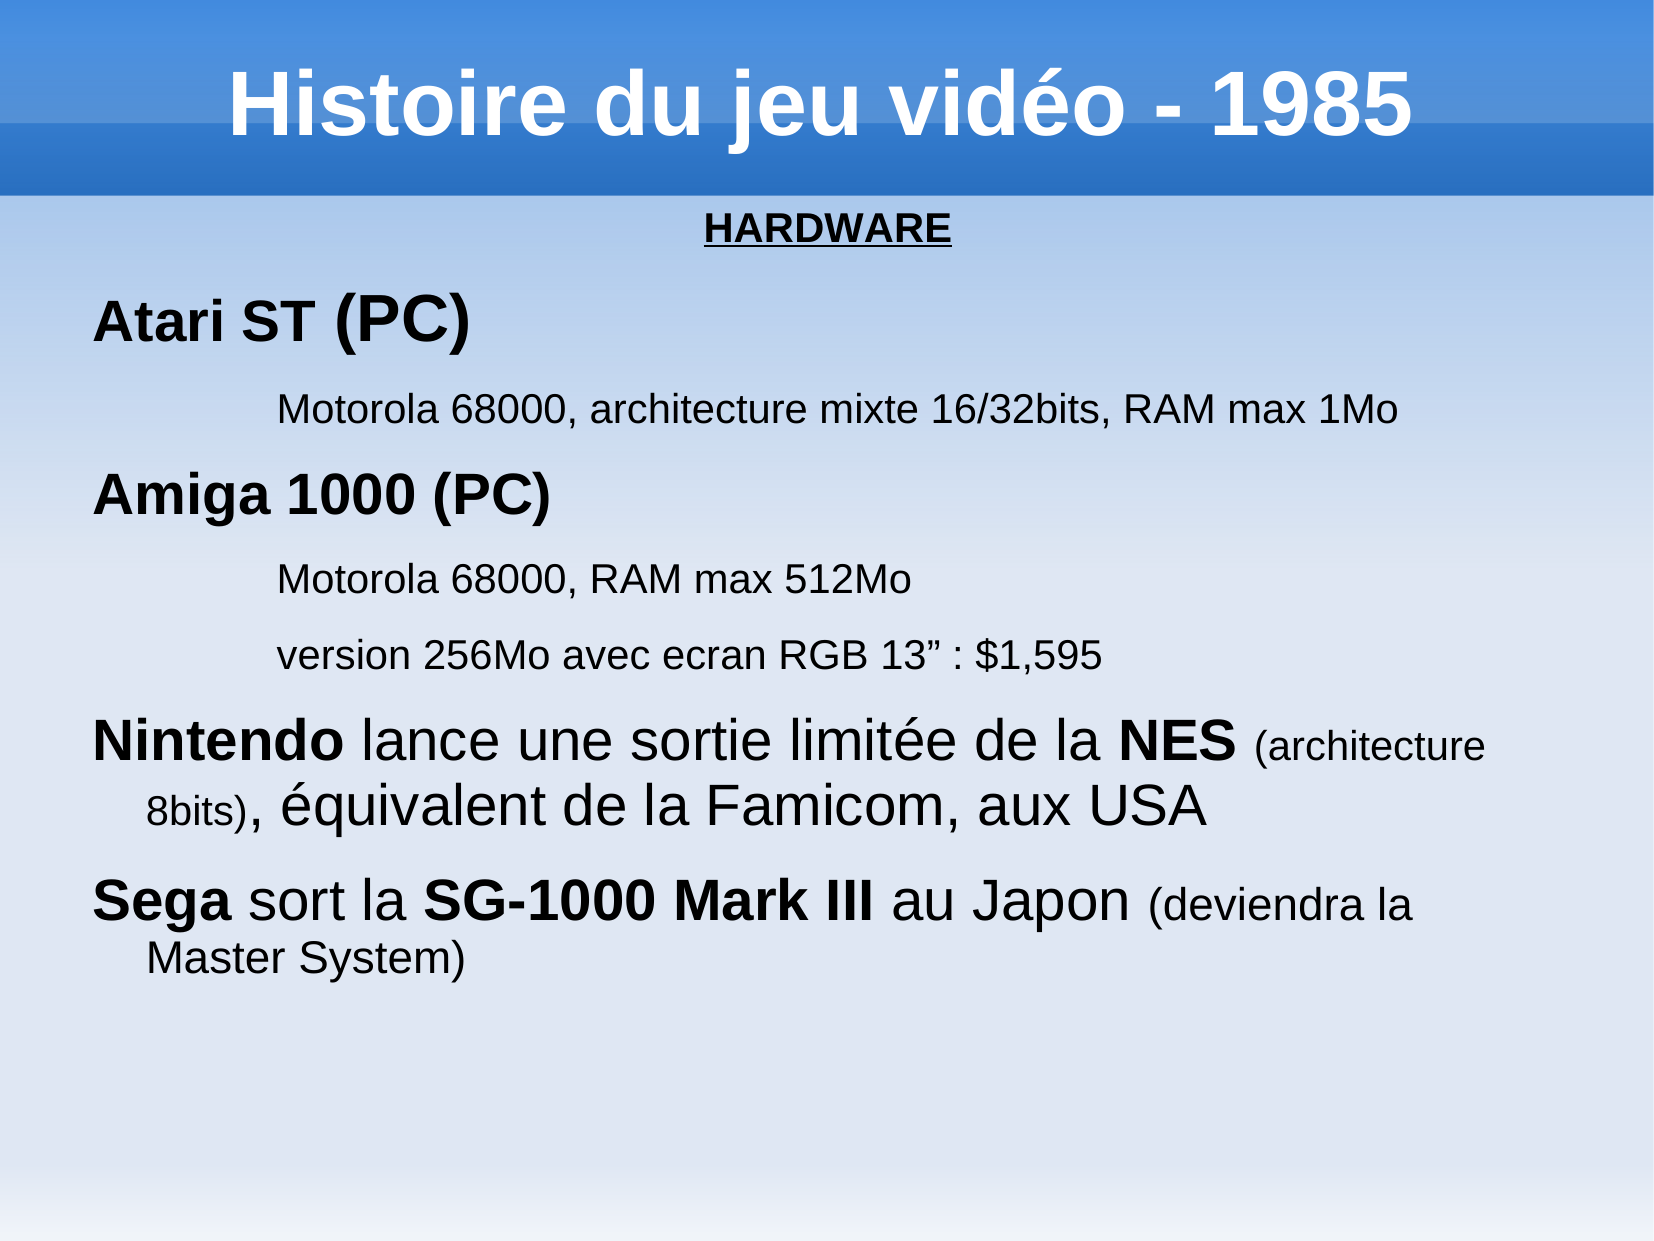

# Histoire du jeu vidéo - 1985
HARDWARE
Atari ST (PC)
 Motorola 68000, architecture mixte 16/32bits, RAM max 1Mo
Amiga 1000 (PC)
 Motorola 68000, RAM max 512Mo
 version 256Mo avec ecran RGB 13” : $1,595
Nintendo lance une sortie limitée de la NES (architecture 8bits), équivalent de la Famicom, aux USA
Sega sort la SG-1000 Mark III au Japon (deviendra la Master System)